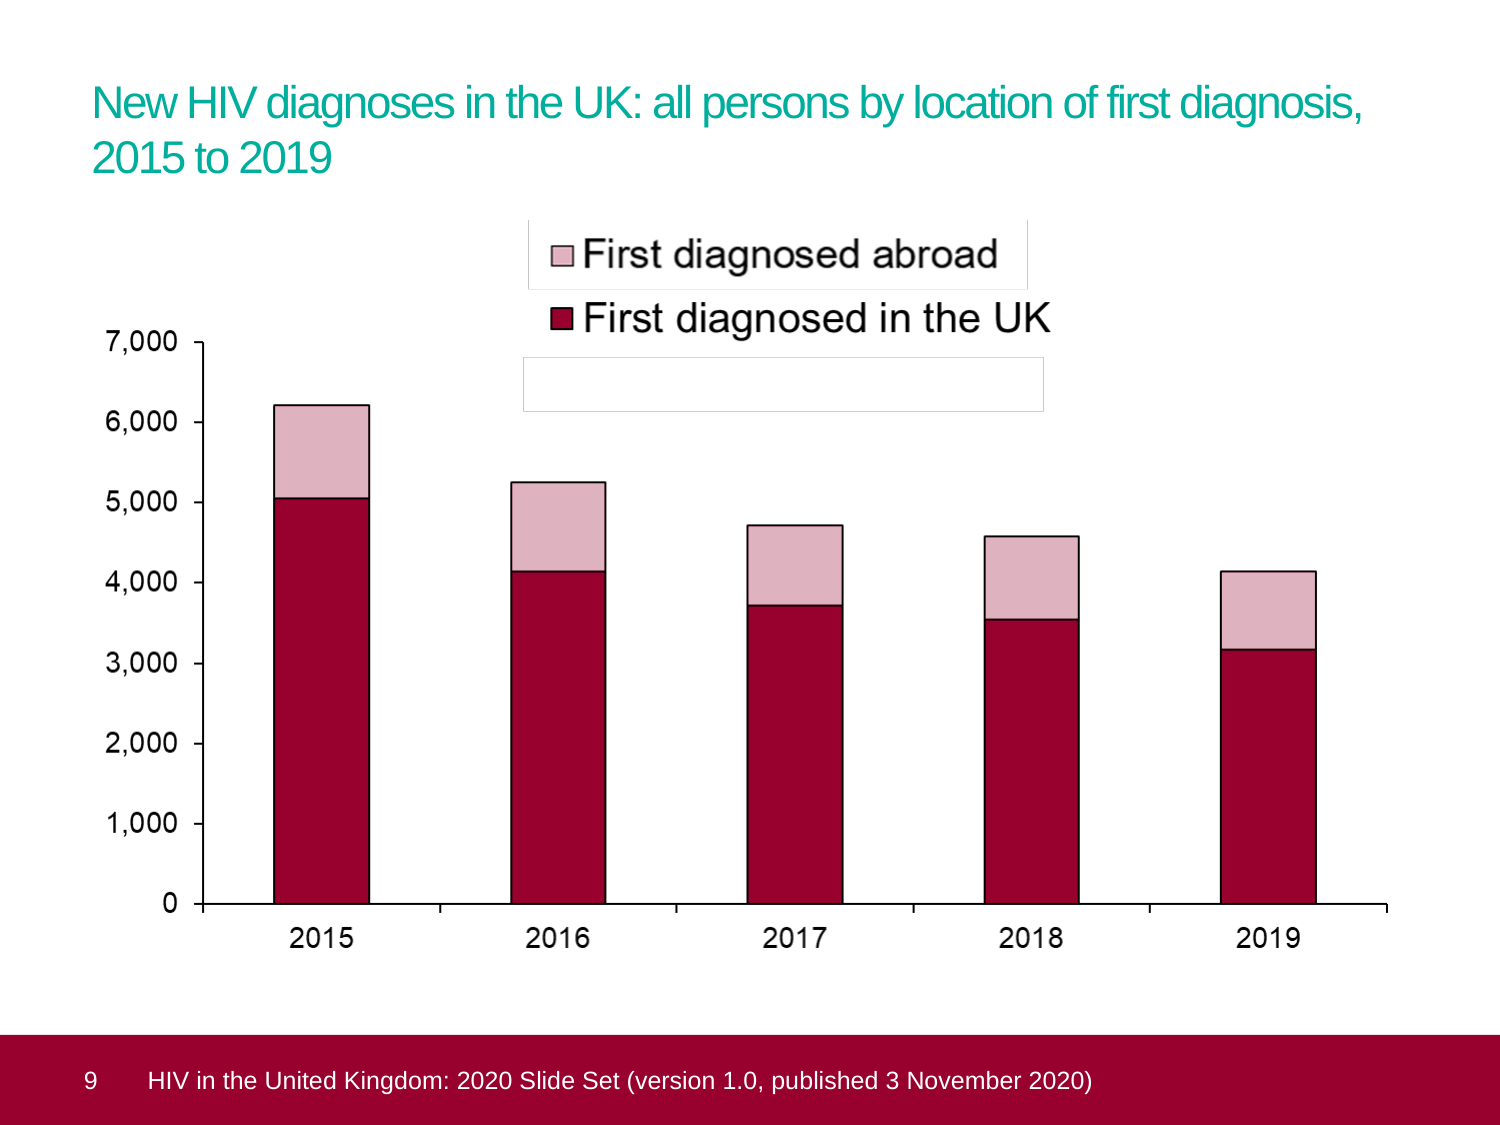

# New HIV diagnoses in the UK: all persons by location of first diagnosis, 2015 to 2019
 2
HIV in the United Kingdom: 2020 Slide Set (version 1.0, published 3 November 2020)